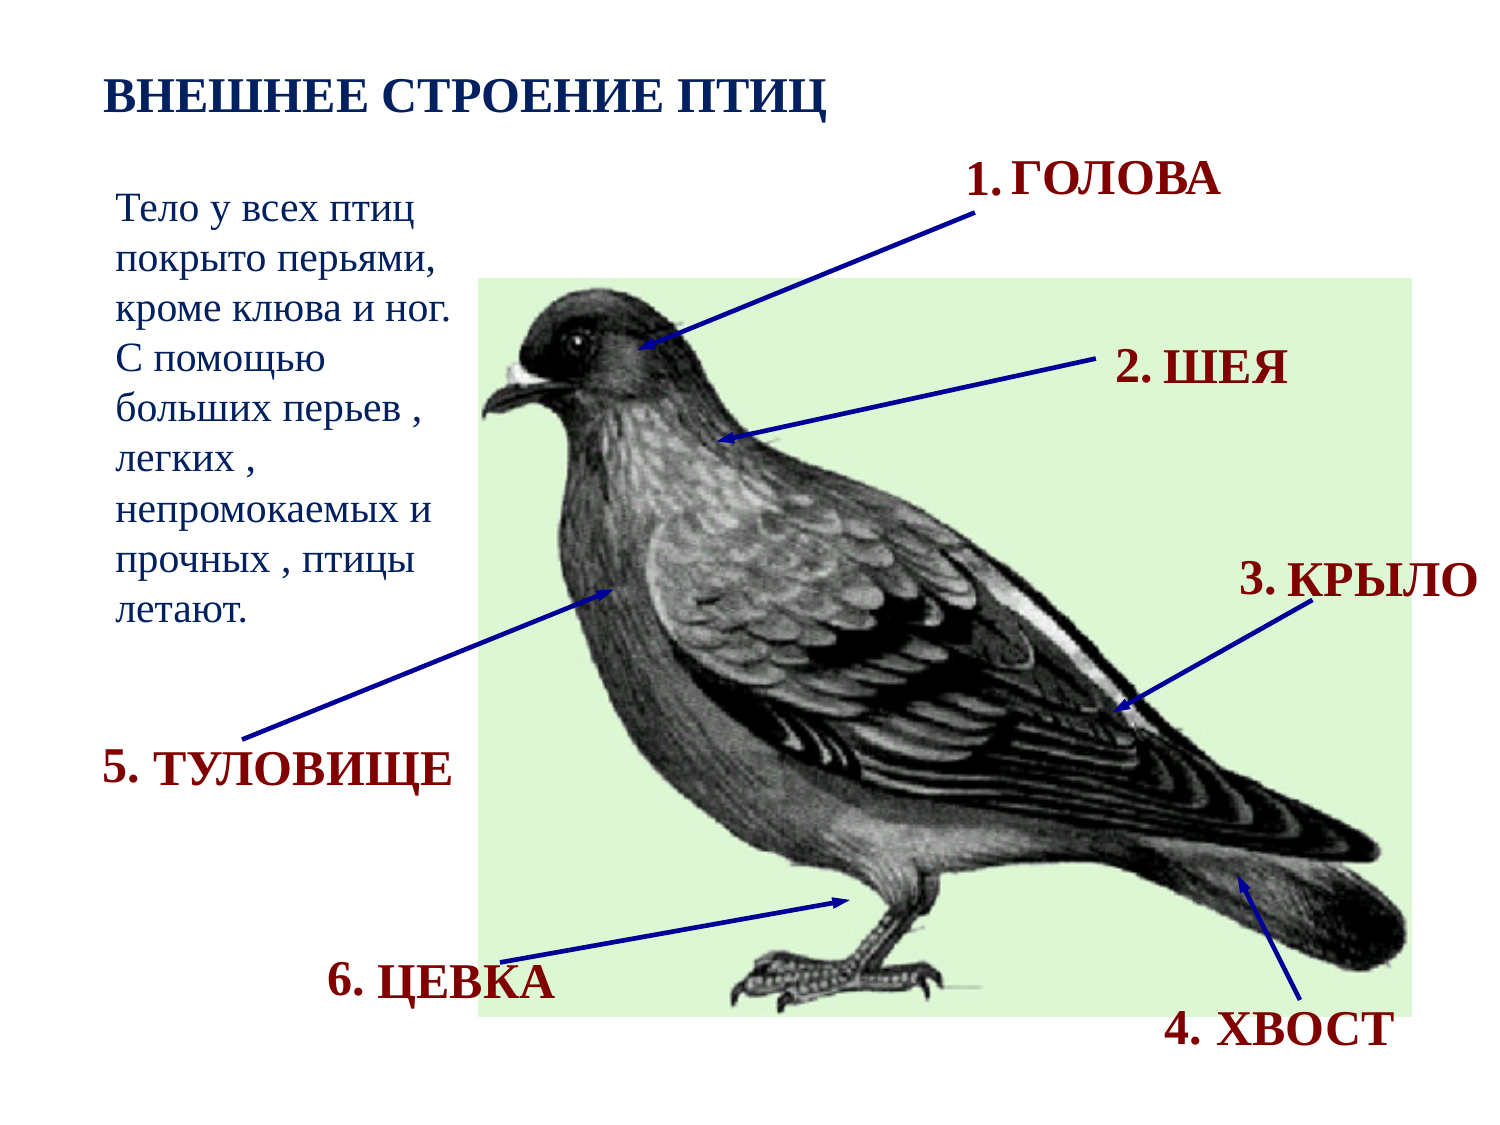

ВНЕШНЕЕ СТРОЕНИЕ ПТИЦ
 ГОЛОВА
1.
Тело у всех птиц покрыто перьями, кроме клюва и ног. С помощью больших перьев , легких , непромокаемых и прочных , птицы летают.
2.
 ШЕЯ
3.
 КРЫЛО
5.
 ТУЛОВИЩЕ
6.
 ЦЕВКА
4.
 ХВОСТ